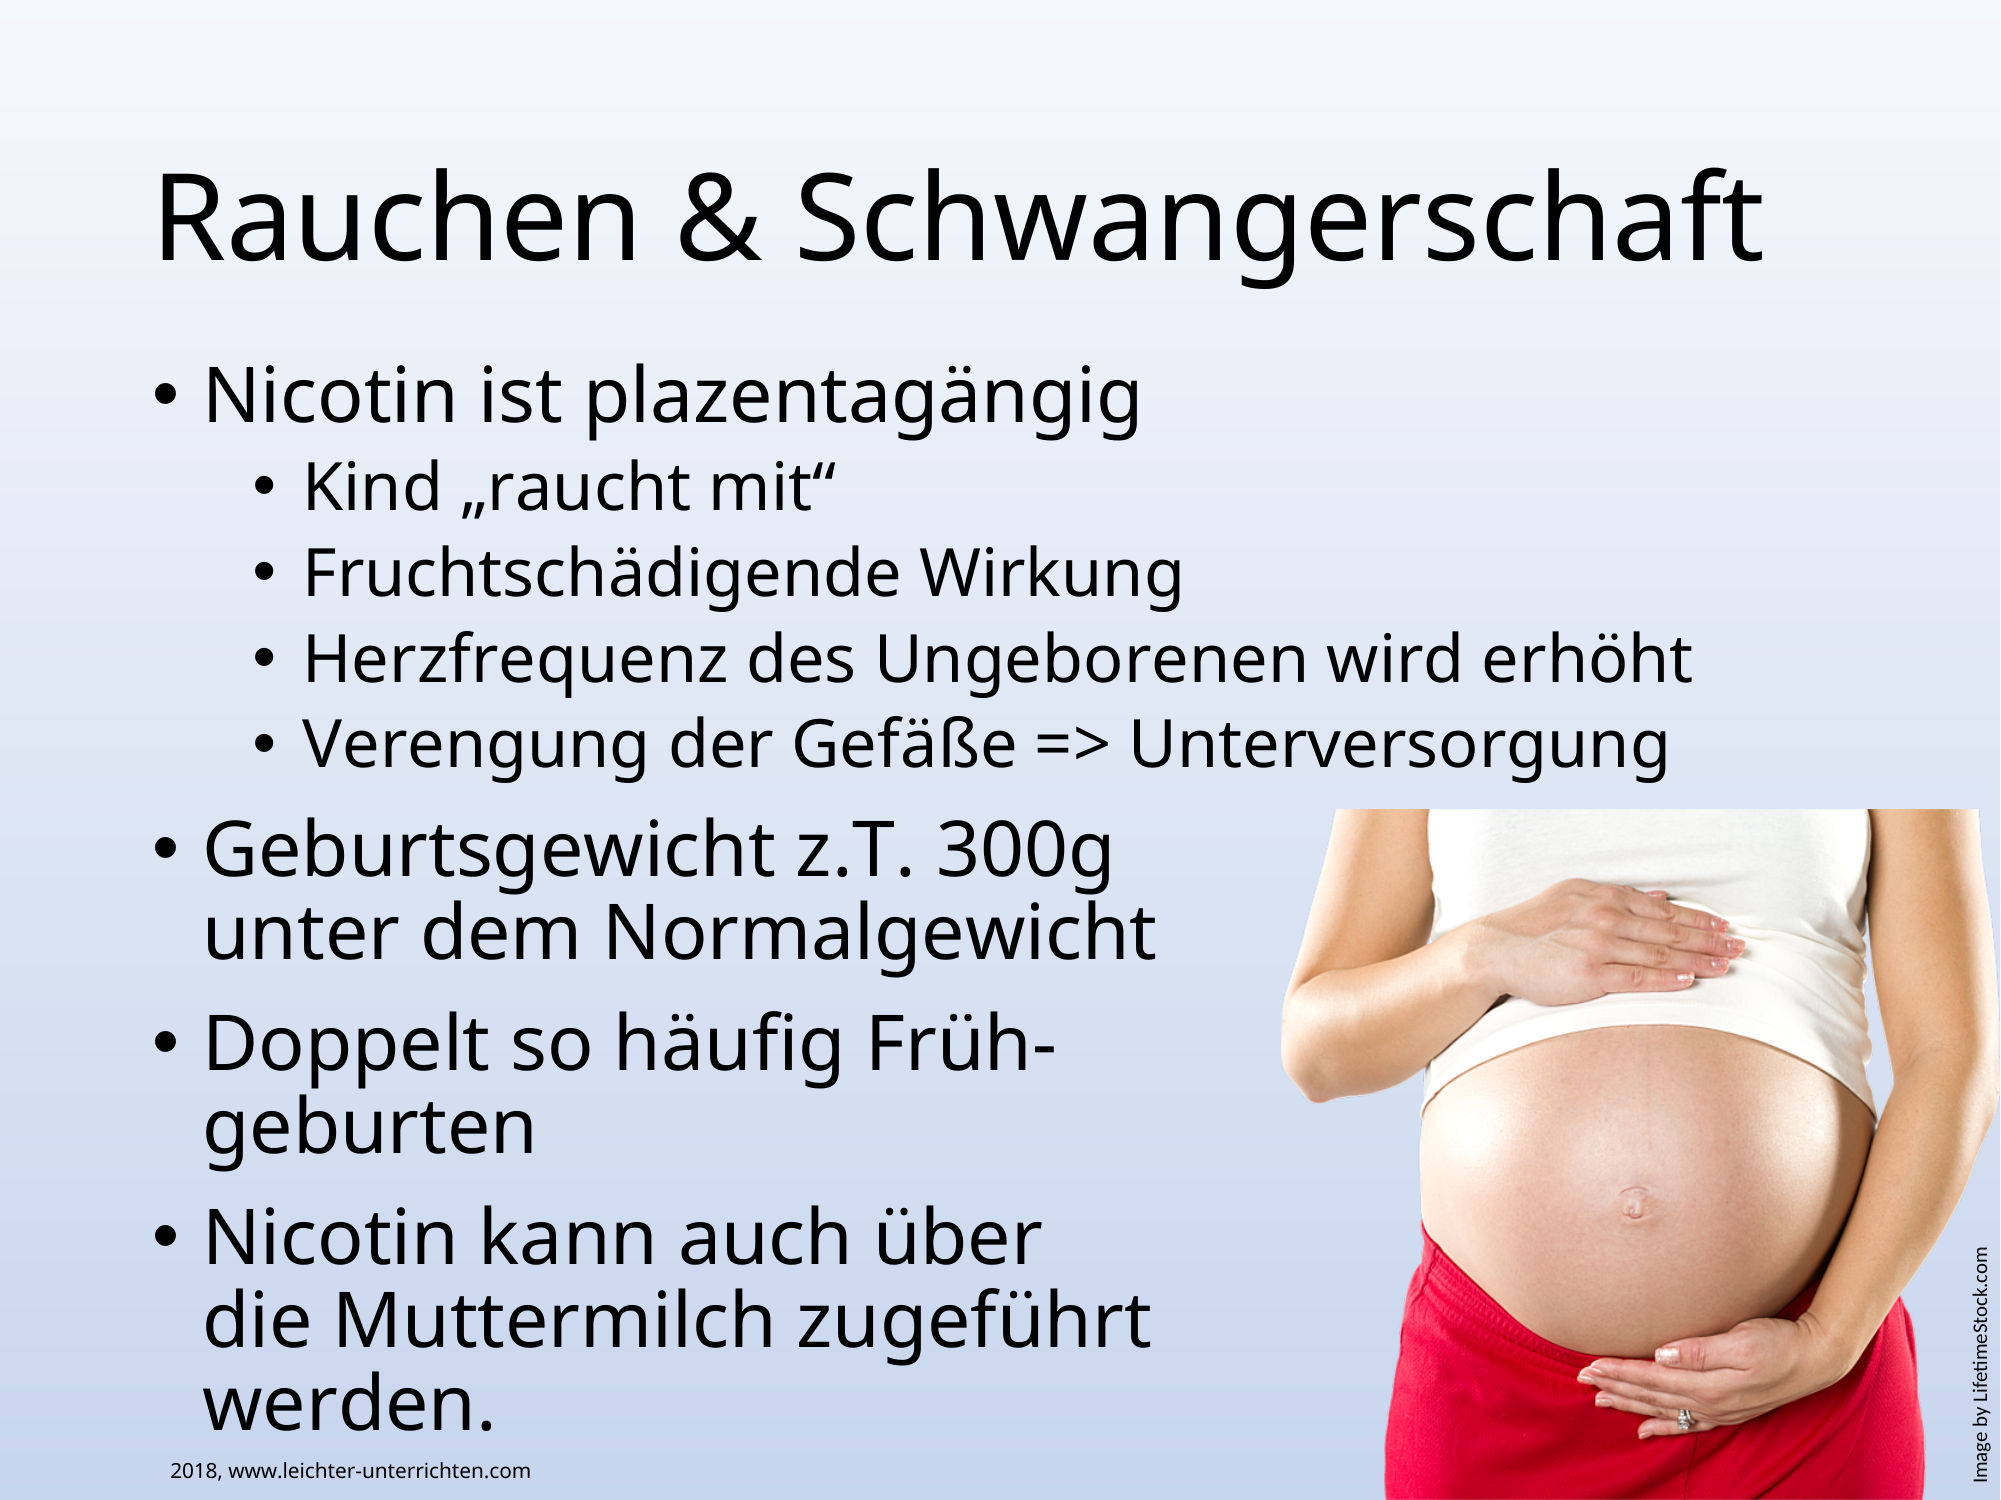

# Rauchen & Schwangerschaft
Nicotin ist plazentagängig
Kind „raucht mit“
Fruchtschädigende Wirkung
Herzfrequenz des Ungeborenen wird erhöht
Verengung der Gefäße => Unterversorgung
Geburtsgewicht z.T. 300g
unter dem Normalgewicht
Doppelt so häufig Früh-
geburten
Nicotin kann auch über
die Muttermilch zugeführt
werden.
Image by LifetimeStock.com